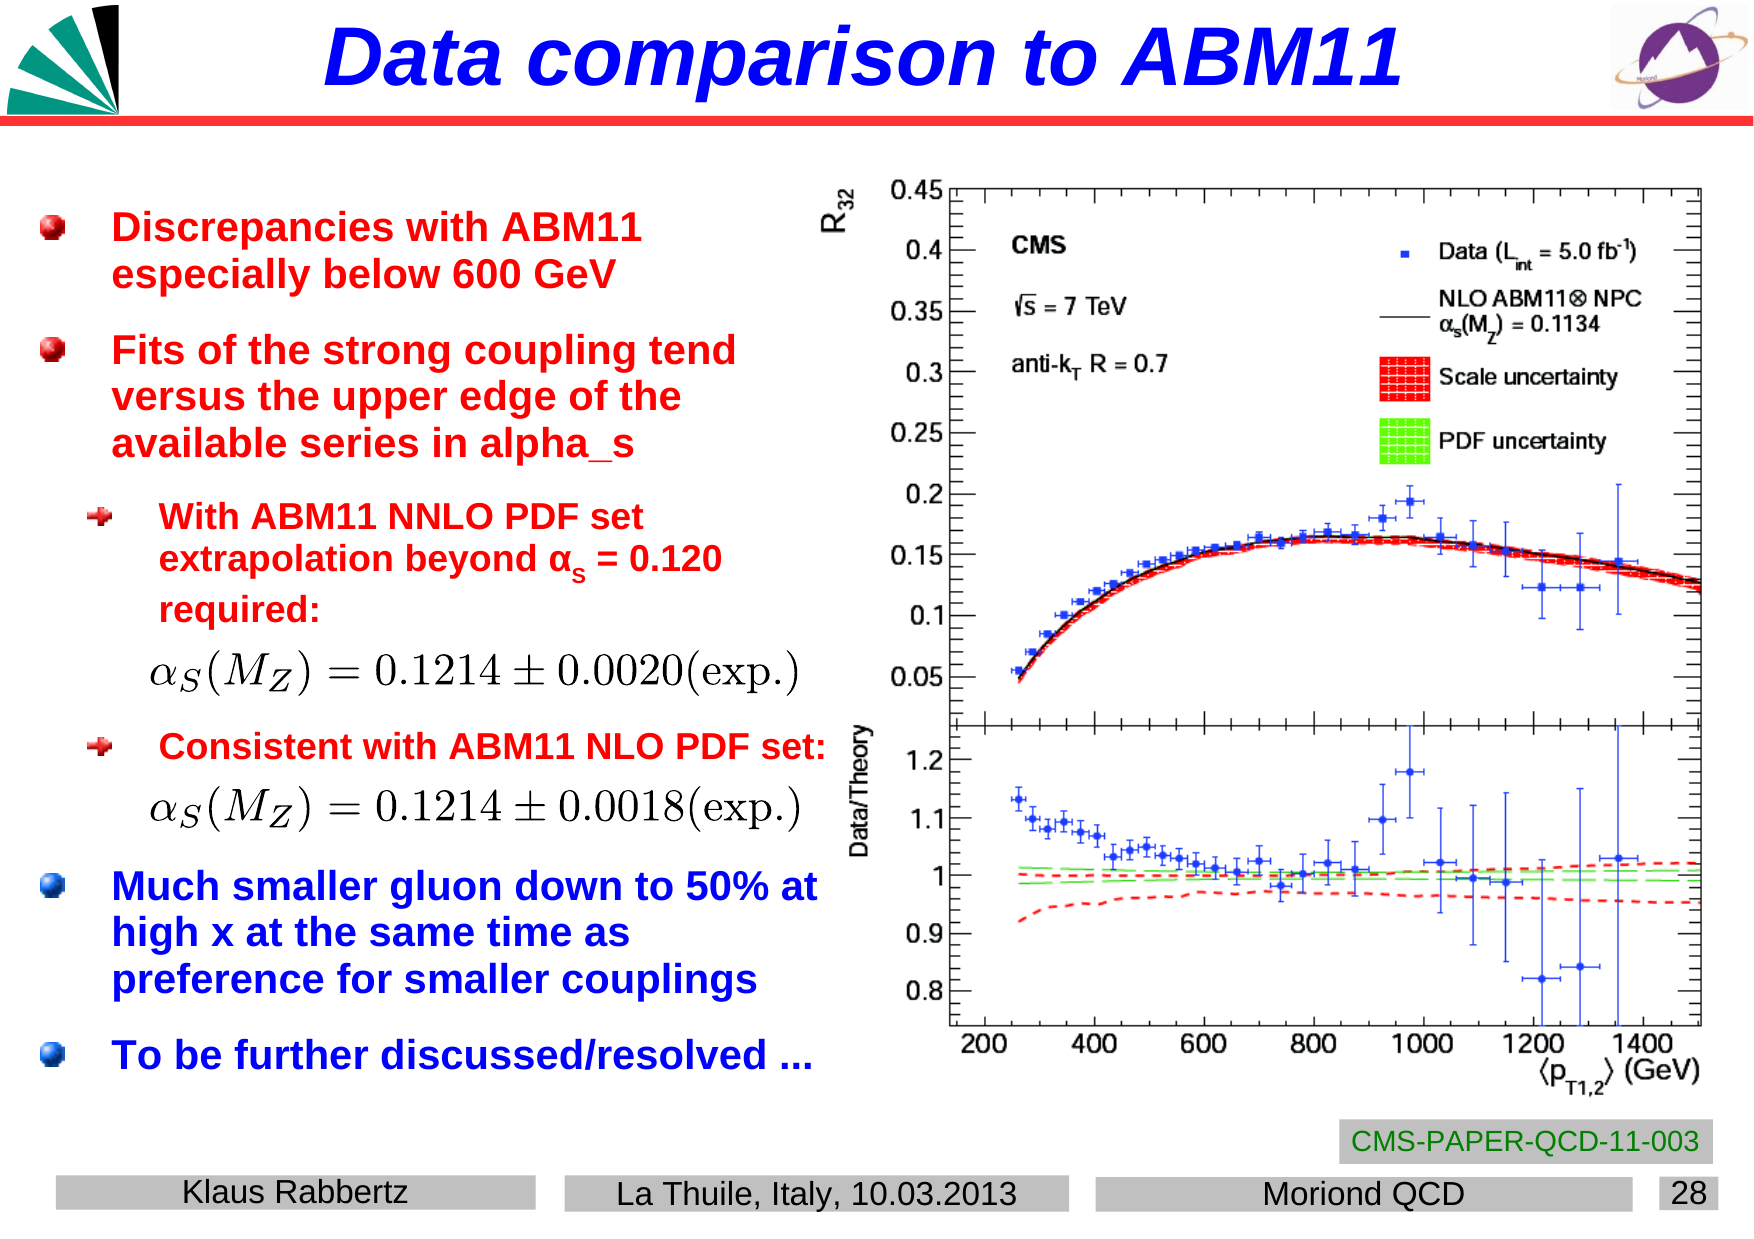

# Data comparison to ABM11
Discrepancies with ABM11 especially below 600 GeV
Fits of the strong coupling tend versus the upper edge of the available series in alpha_s
With ABM11 NNLO PDF set extrapolation beyond αS = 0.120 required:
Consistent with ABM11 NLO PDF set:
Much smaller gluon down to 50% at high x at the same time as preference for smaller couplings
To be further discussed/resolved ...
CMS-PAPER-QCD-11-003